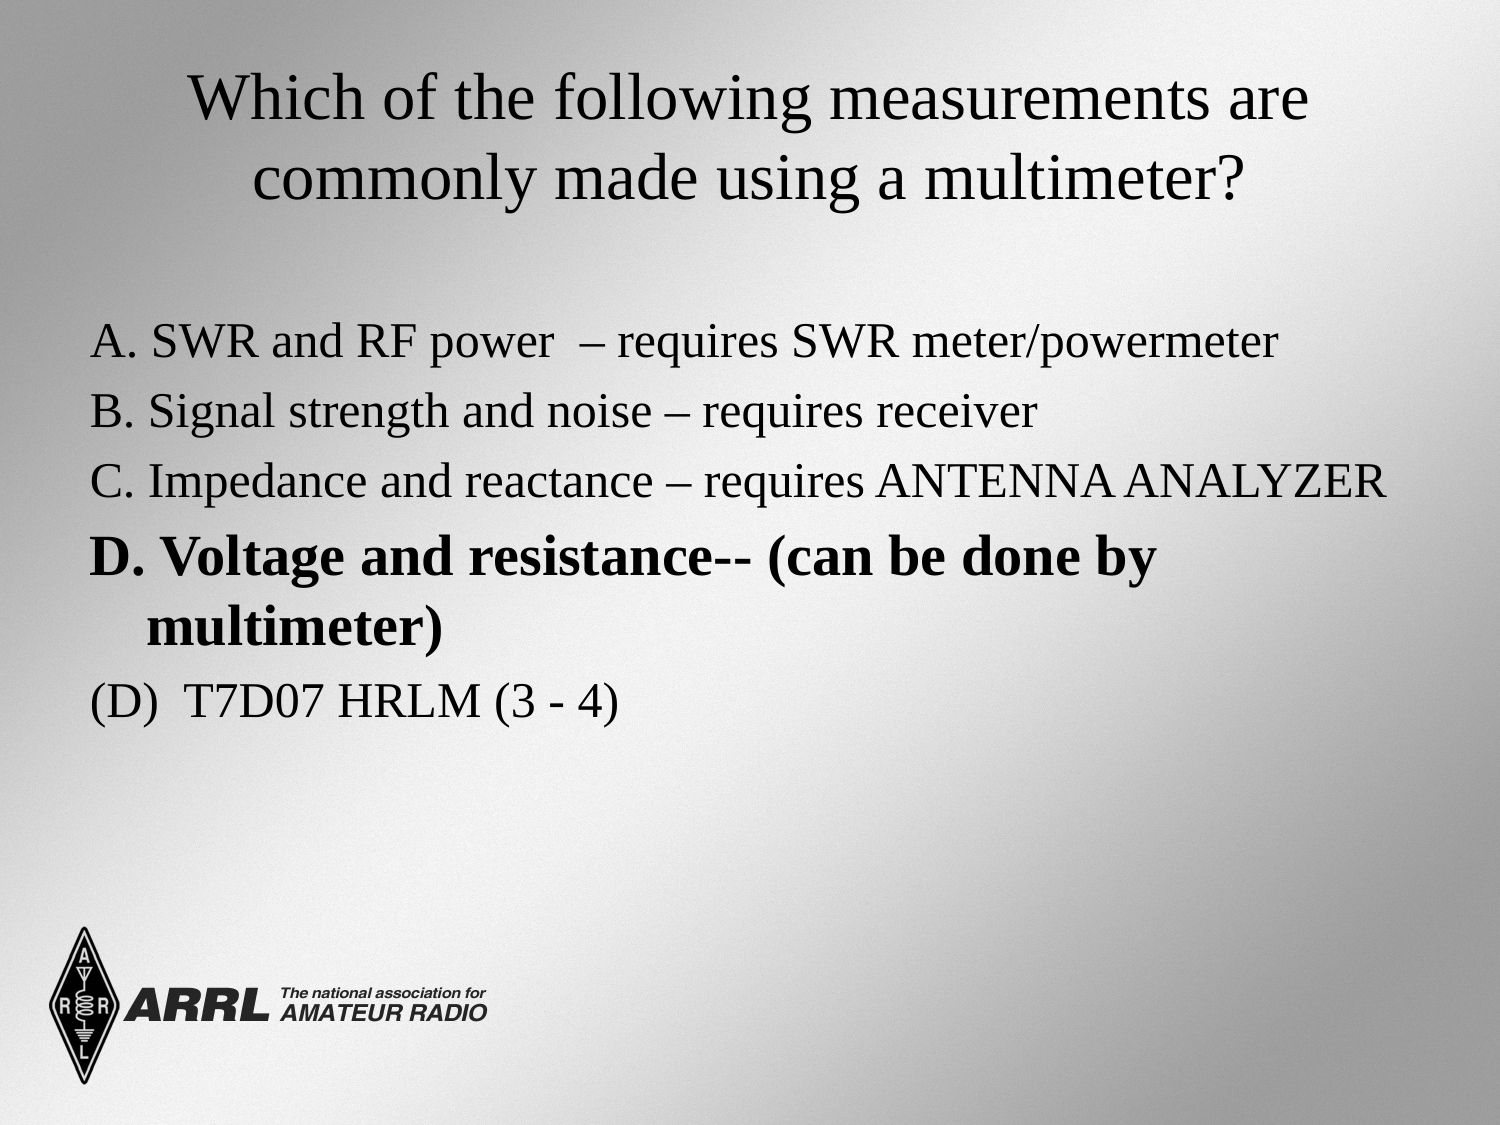

# Which of the following measurements are commonly made using a multimeter?
A. SWR and RF power – requires SWR meter/powermeter
B. Signal strength and noise – requires receiver
C. Impedance and reactance – requires ANTENNA ANALYZER
D. Voltage and resistance-- (can be done by multimeter)
(D) T7D07 HRLM (3 - 4)